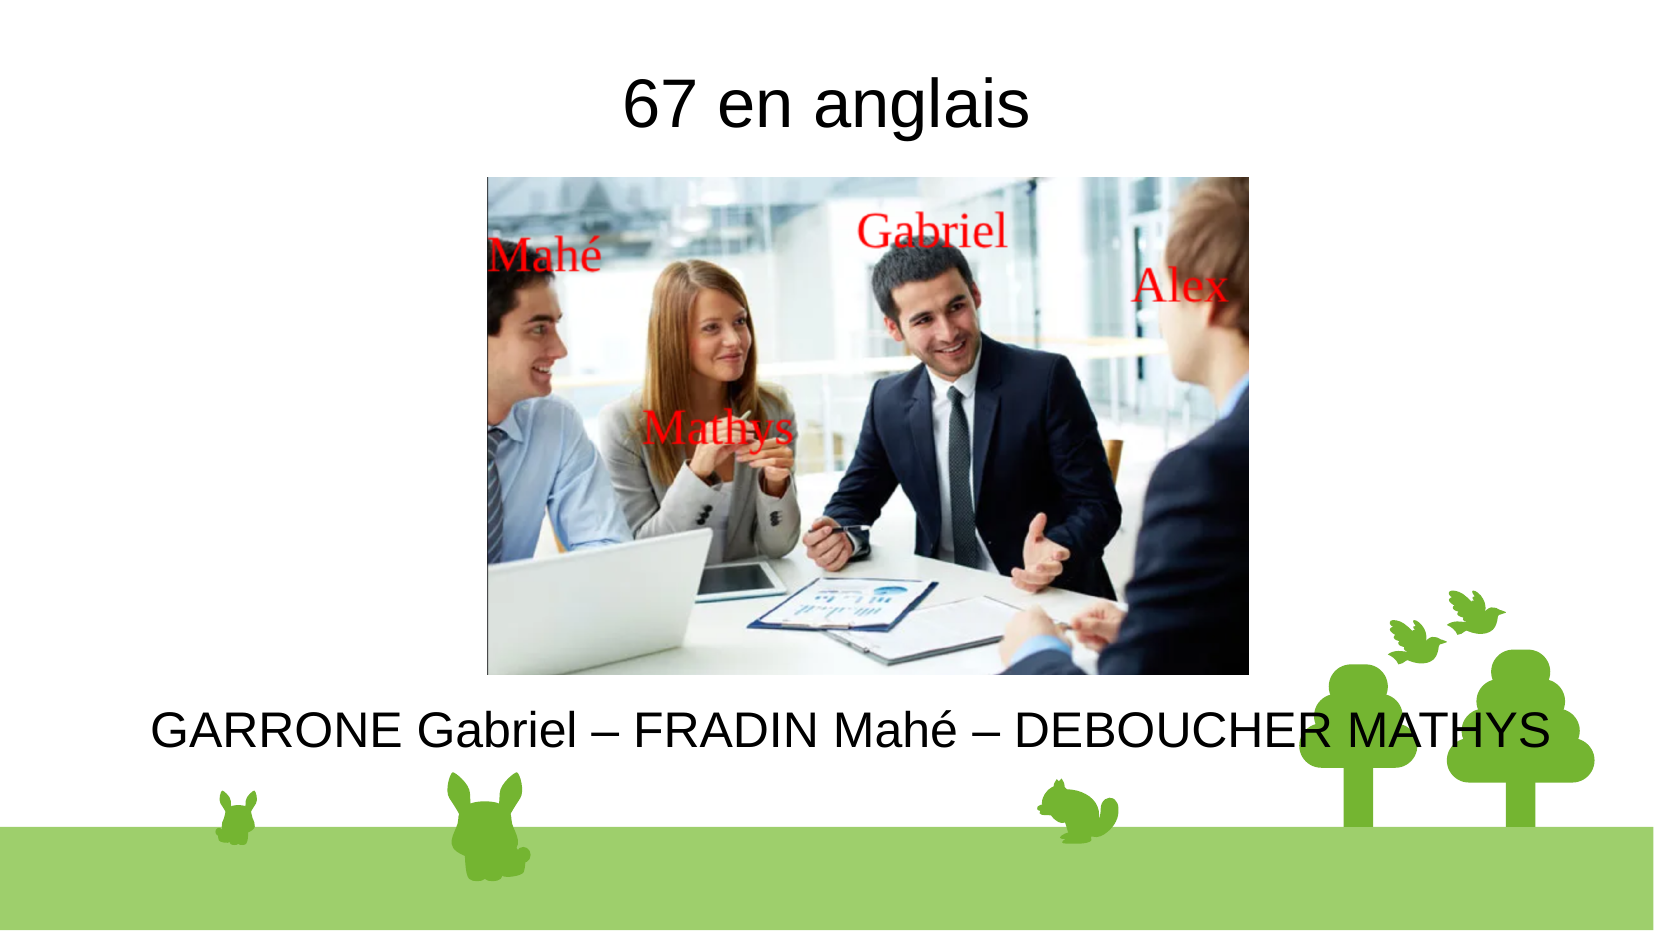

# 67 en anglais
GARRONE Gabriel – FRADIN Mahé – DEBOUCHER MATHYS